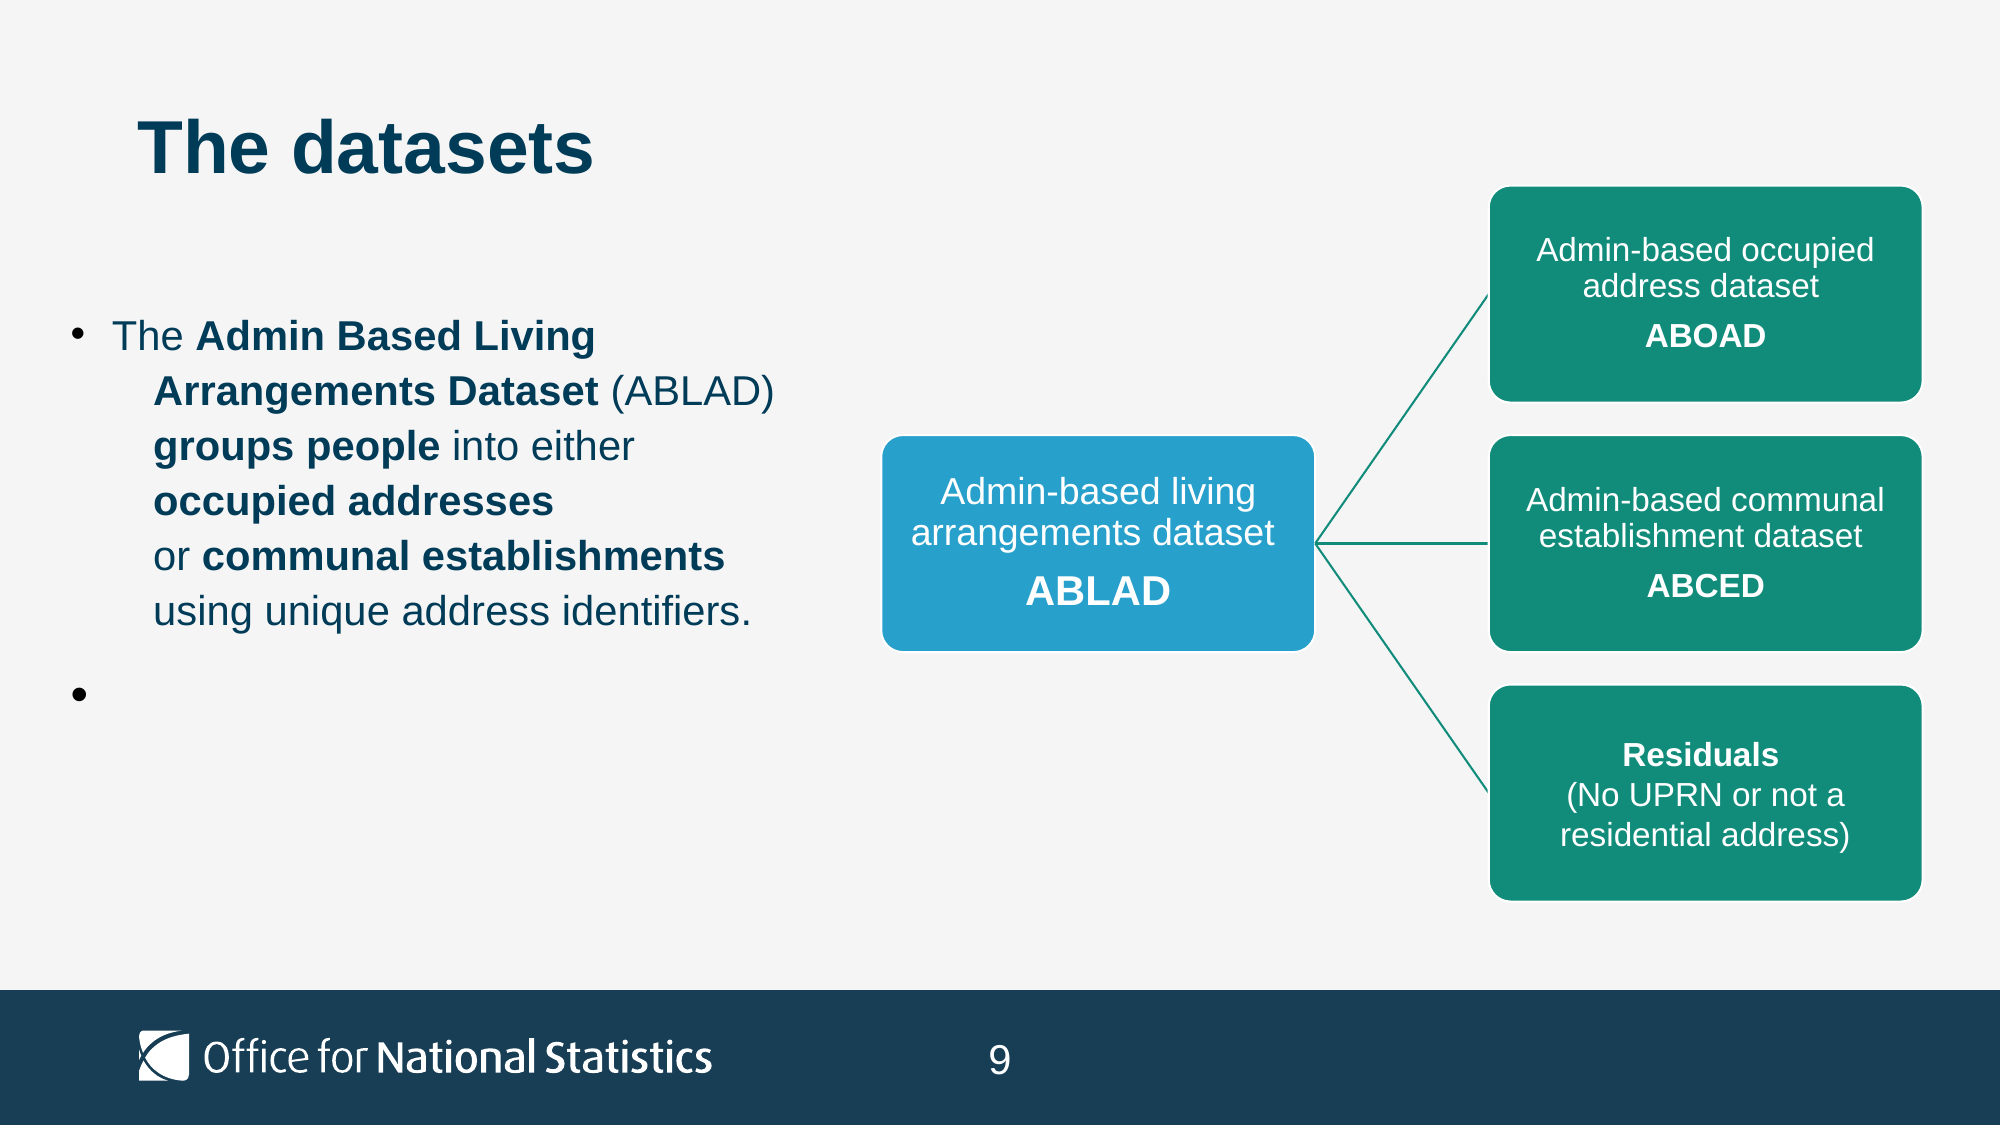

The datasets
Admin-based occupied address dataset
ABOAD
Admin-based living arrangements dataset
ABLAD
Admin-based communal establishment dataset
ABCED
Residuals
(No UPRN or not a residential address)
# The Admin Based Living Arrangements Dataset (ABLAD) groups people into either occupied addresses or communal establishments using unique address identifiers.